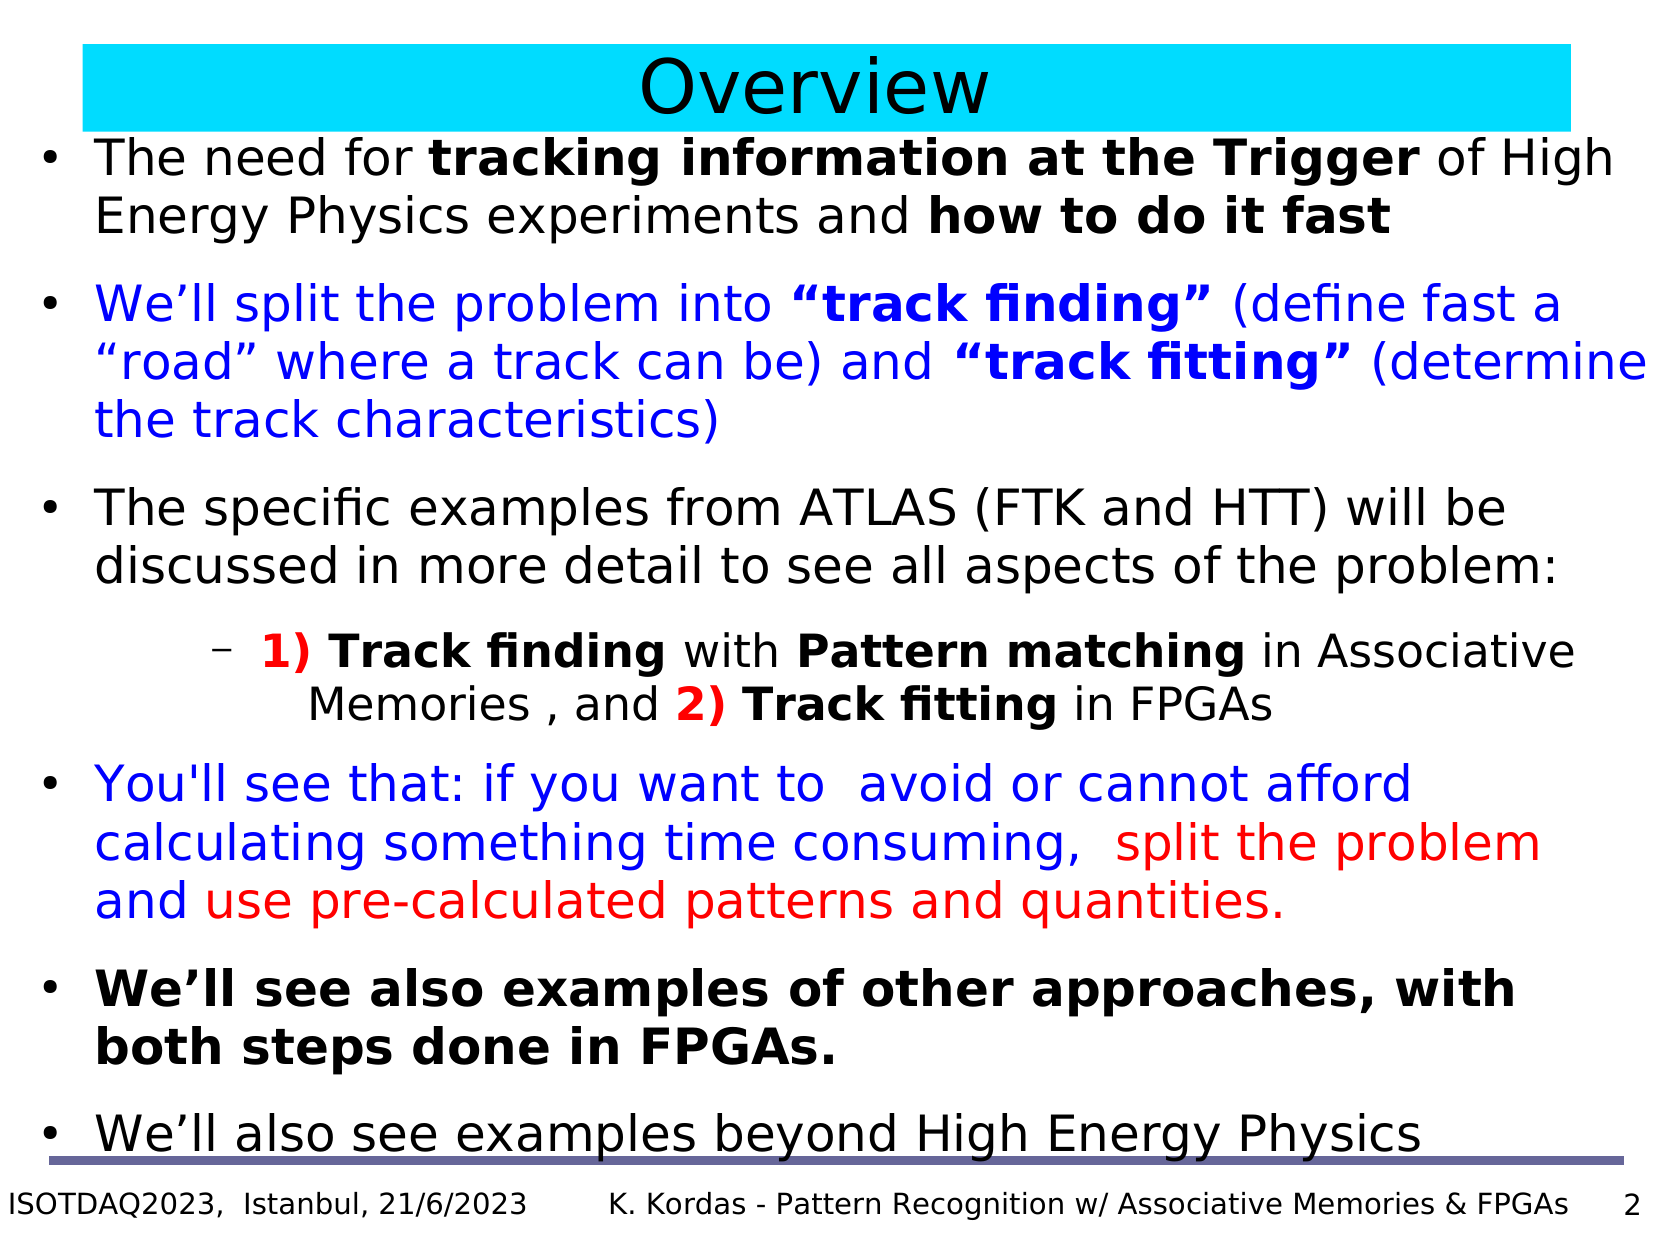

The need for tracking information at the Trigger of High Energy Physics experiments and how to do it fast
We’ll split the problem into “track finding” (define fast a “road” where a track can be) and “track fitting” (determine the track characteristics)
The specific examples from ATLAS (FTK and HTT) will be discussed in more detail to see all aspects of the problem:
1) Track finding with Pattern matching in Associative Memories , and 2) Track fitting in FPGAs
You'll see that: if you want to avoid or cannot afford calculating something time consuming, split the problem and use pre-calculated patterns and quantities.
We’ll see also examples of other approaches, with both steps done in FPGAs.
We’ll also see examples beyond High Energy Physics
# Overview
ISOTDAQ2023, Istanbul, 21/6/2023
K. Kordas - Pattern Recognition w/ Associative Memories & FPGAs
2